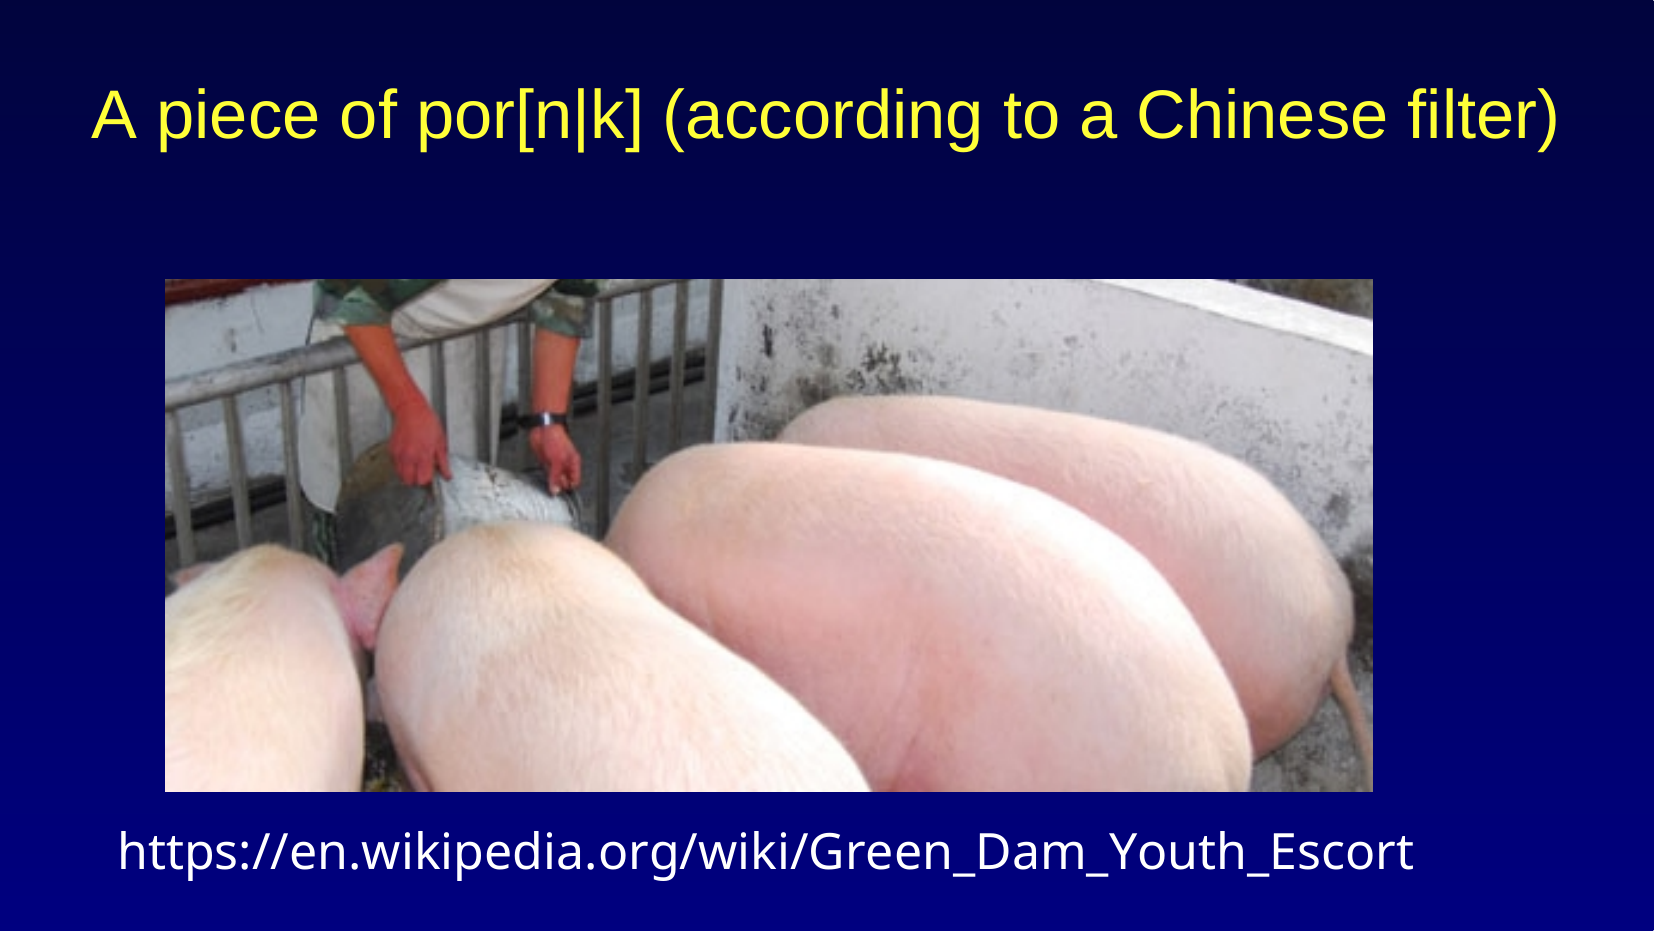

# A piece of por[n|k] (according to a Chinese filter)
https://en.wikipedia.org/wiki/Green_Dam_Youth_Escort